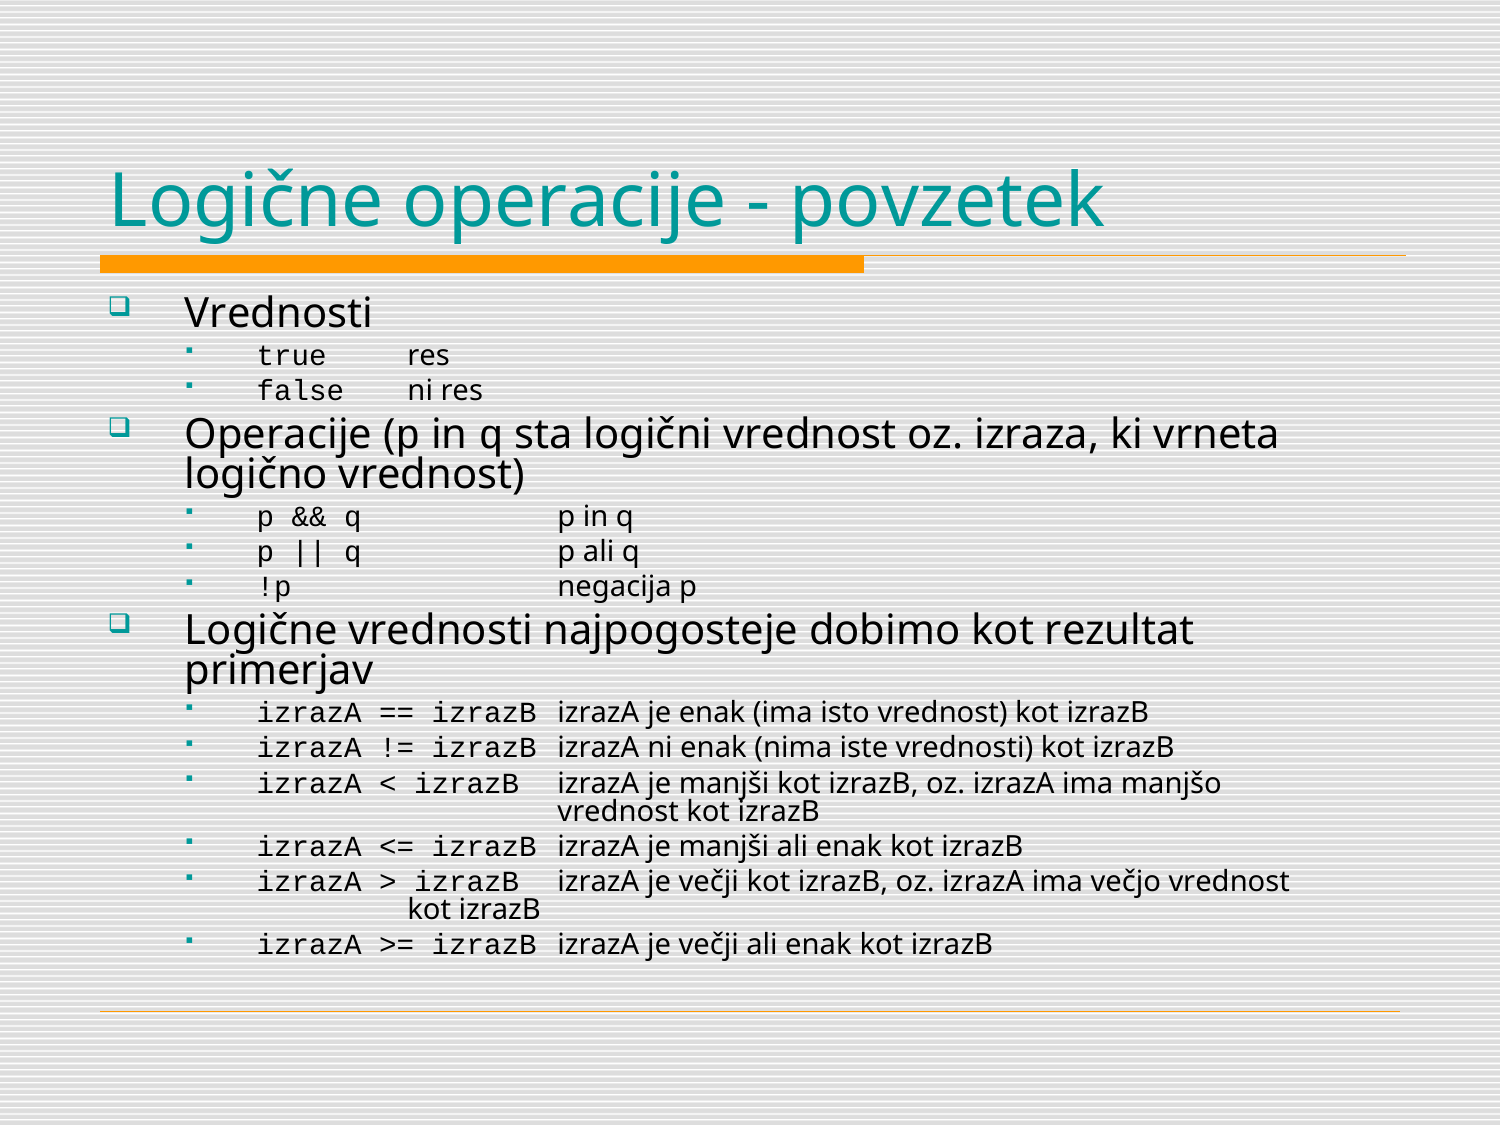

# Logične operacije - povzetek
Vrednosti
true	res
false	ni res
Operacije (p in q sta logični vrednost oz. izraza, ki vrneta logično vrednost)
p && q		p in q
p || q		p ali q
!p		negacija p
Logične vrednosti najpogosteje dobimo kot rezultat primerjav
izrazA == izrazB	izrazA je enak (ima isto vrednost) kot izrazB
izrazA != izrazB	izrazA ni enak (nima iste vrednosti) kot izrazB
izrazA < izrazB	izrazA je manjši kot izrazB, oz. izrazA ima manjšo 				vrednost kot izrazB
izrazA <= izrazB	izrazA je manjši ali enak kot izrazB
izrazA > izrazB	izrazA je večji kot izrazB, oz. izrazA ima večjo vrednost 			kot izrazB
izrazA >= izrazB	izrazA je večji ali enak kot izrazB